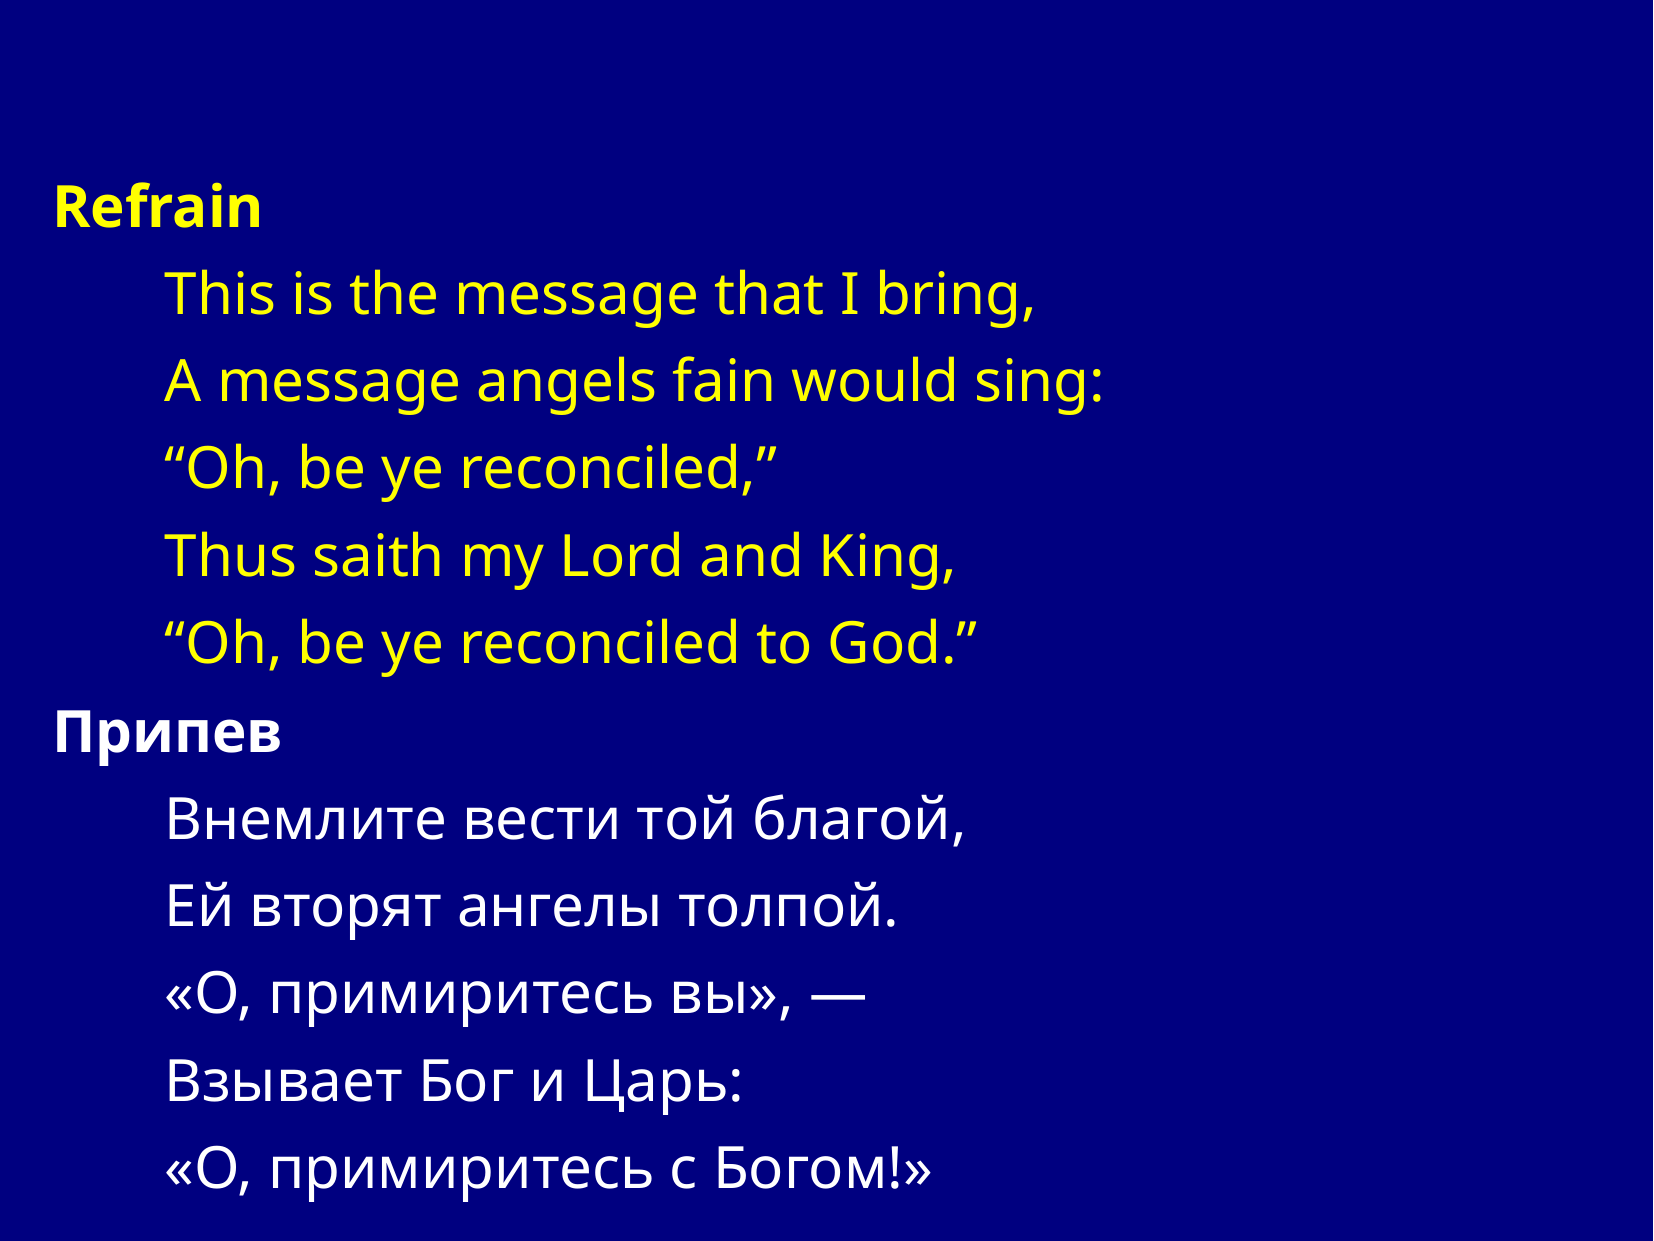

Refrain
	This is the message that I bring,
	A message angels fain would sing:
	“Oh, be ye reconciled,”
	Thus saith my Lord and King,
	“Oh, be ye reconciled to God.”
Припев
	Внемлите вести той благой,
	Ей вторят ангелы толпой.
	«О, примиритесь вы», —
	Взывает Бог и Царь:
	«О, примиритесь с Богом!»